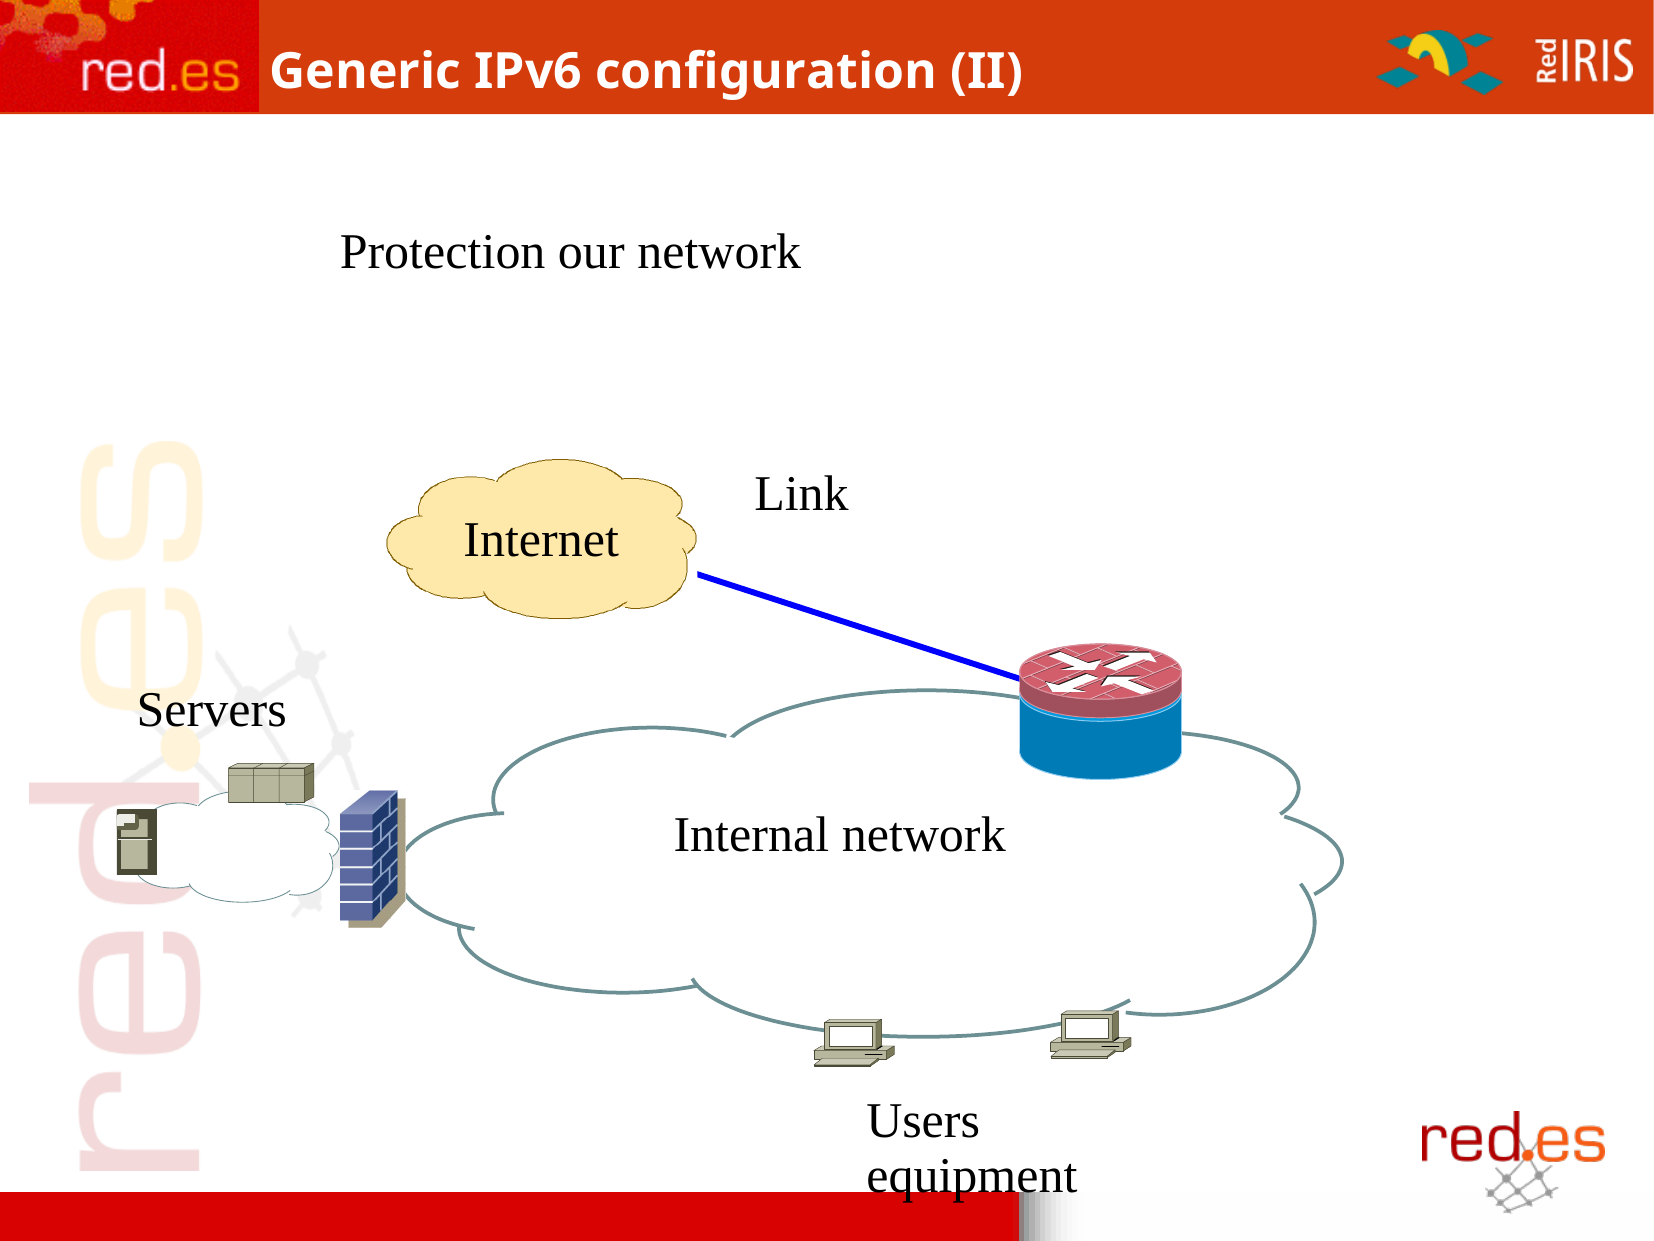

# Generic IPv6 configuration (II)
Protection our network
Internet
Link
Servers
Internal network
Users equipment